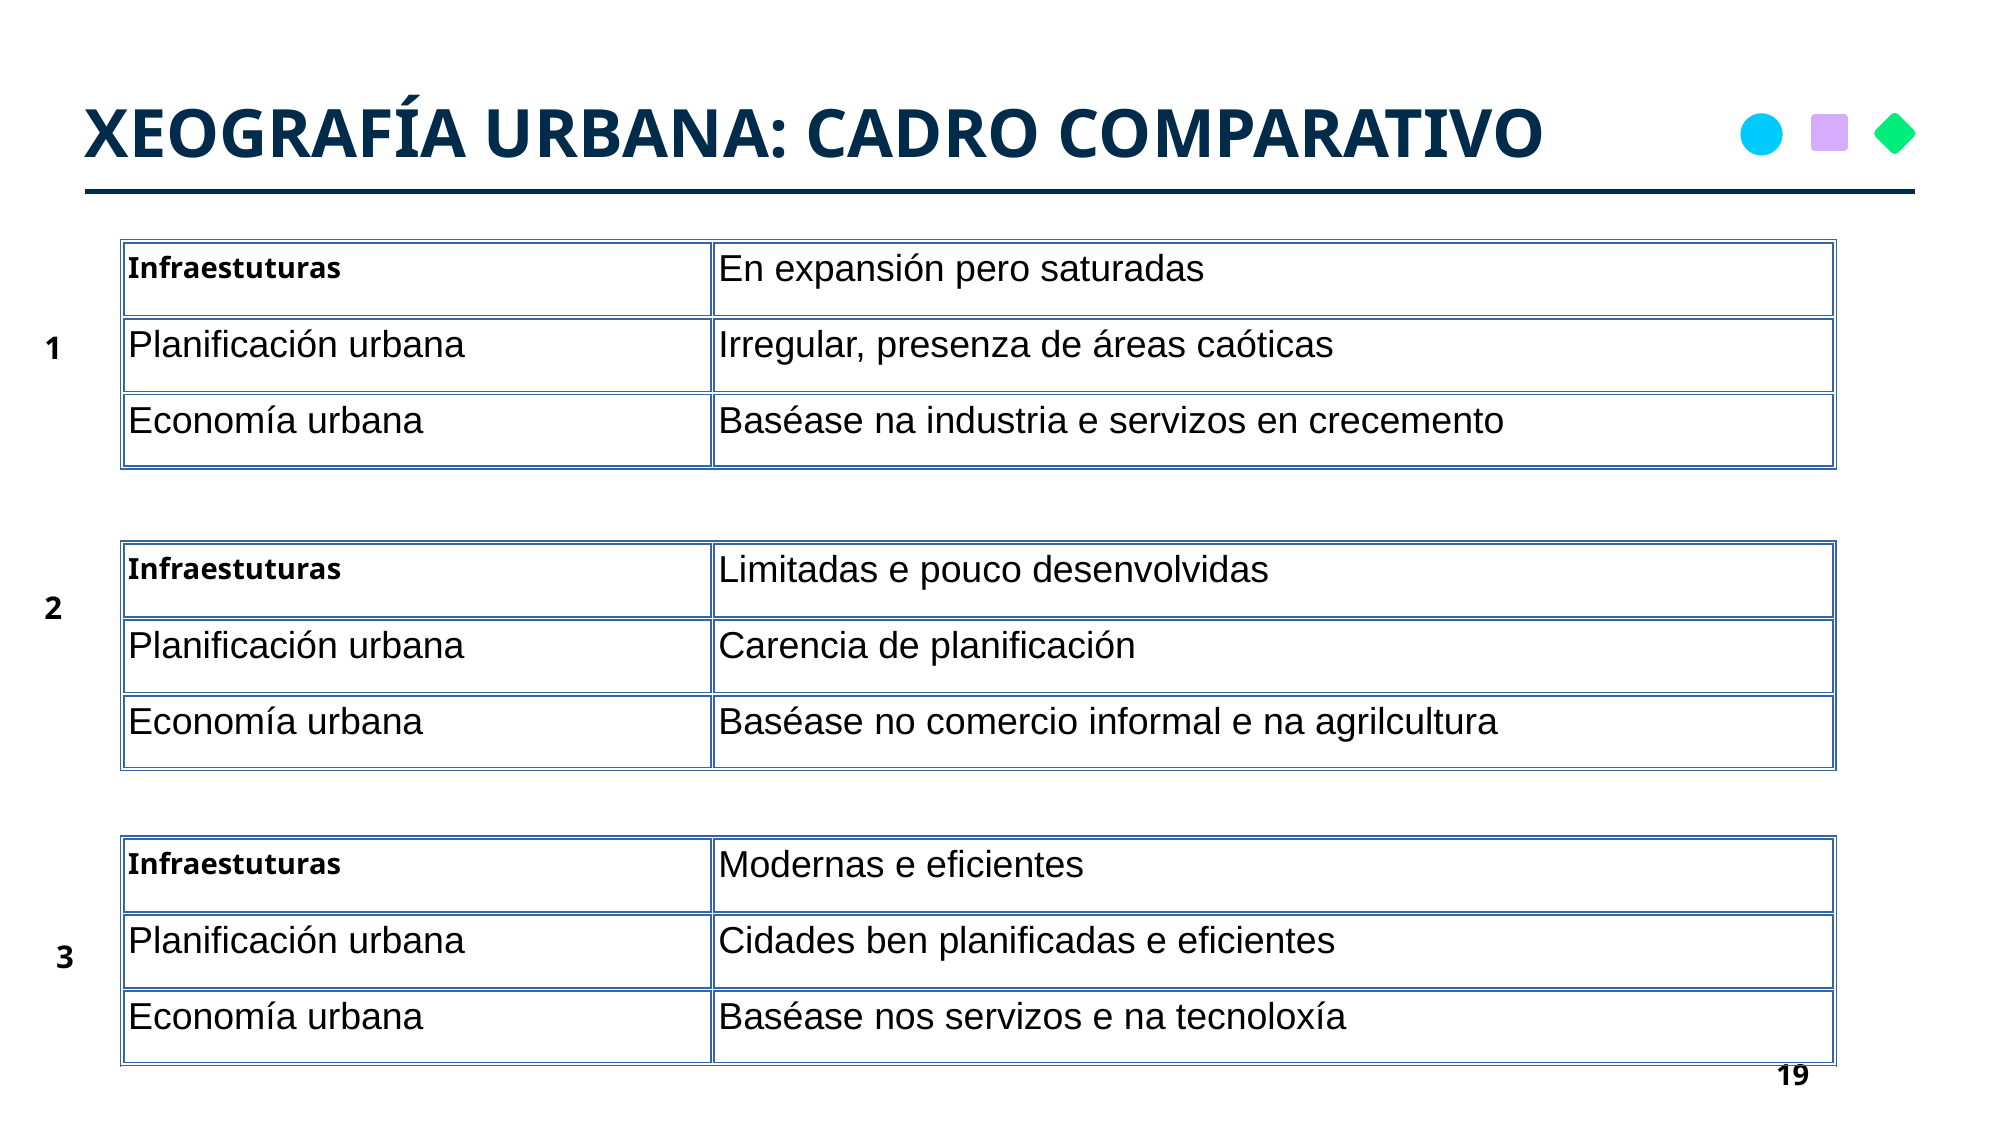

# XEOGRAFÍA URBANA: CADRO COMPARATIVO
| Infraestuturas | En expansión pero saturadas |
| --- | --- |
| Planificación urbana | Irregular, presenza de áreas caóticas |
| Economía urbana | Baséase na industria e servizos en crecemento |
1
| Infraestuturas | Limitadas e pouco desenvolvidas |
| --- | --- |
| Planificación urbana | Carencia de planificación |
| Economía urbana | Baséase no comercio informal e na agrilcultura |
2
| Infraestuturas | Modernas e eficientes |
| --- | --- |
| Planificación urbana | Cidades ben planificadas e eficientes |
| Economía urbana | Baséase nos servizos e na tecnoloxía |
3